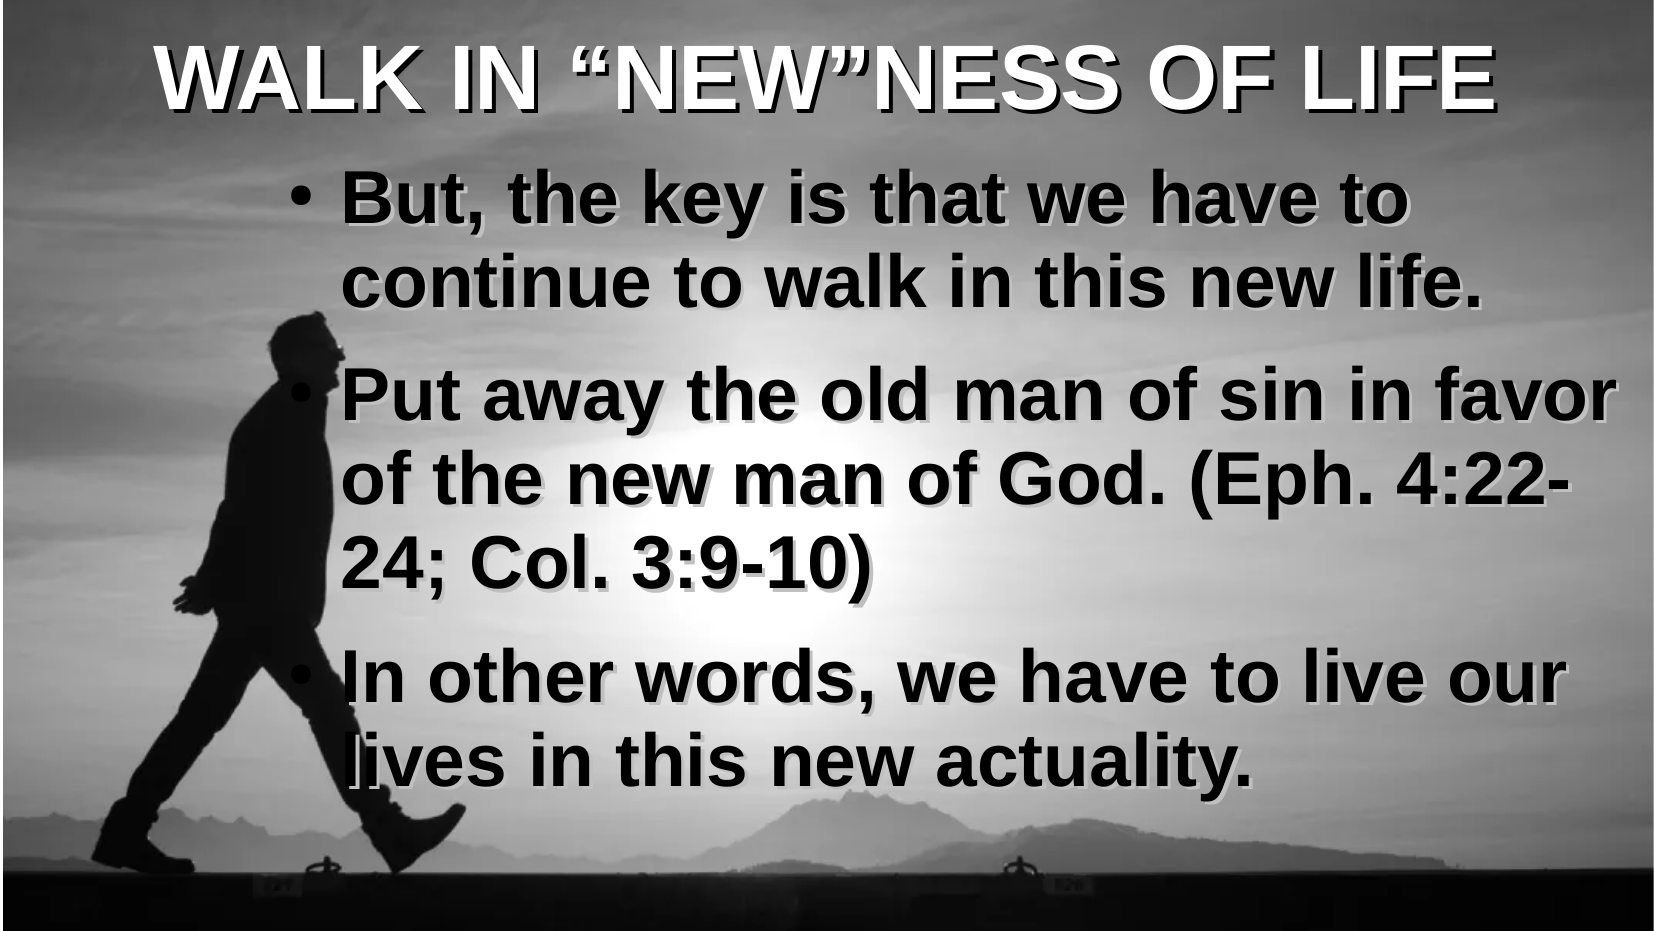

# WALK IN “NEW”NESS OF LIFE
But, the key is that we have to continue to walk in this new life.
Put away the old man of sin in favor of the new man of God. (Eph. 4:22-24; Col. 3:9-10)
In other words, we have to live our lives in this new actuality.